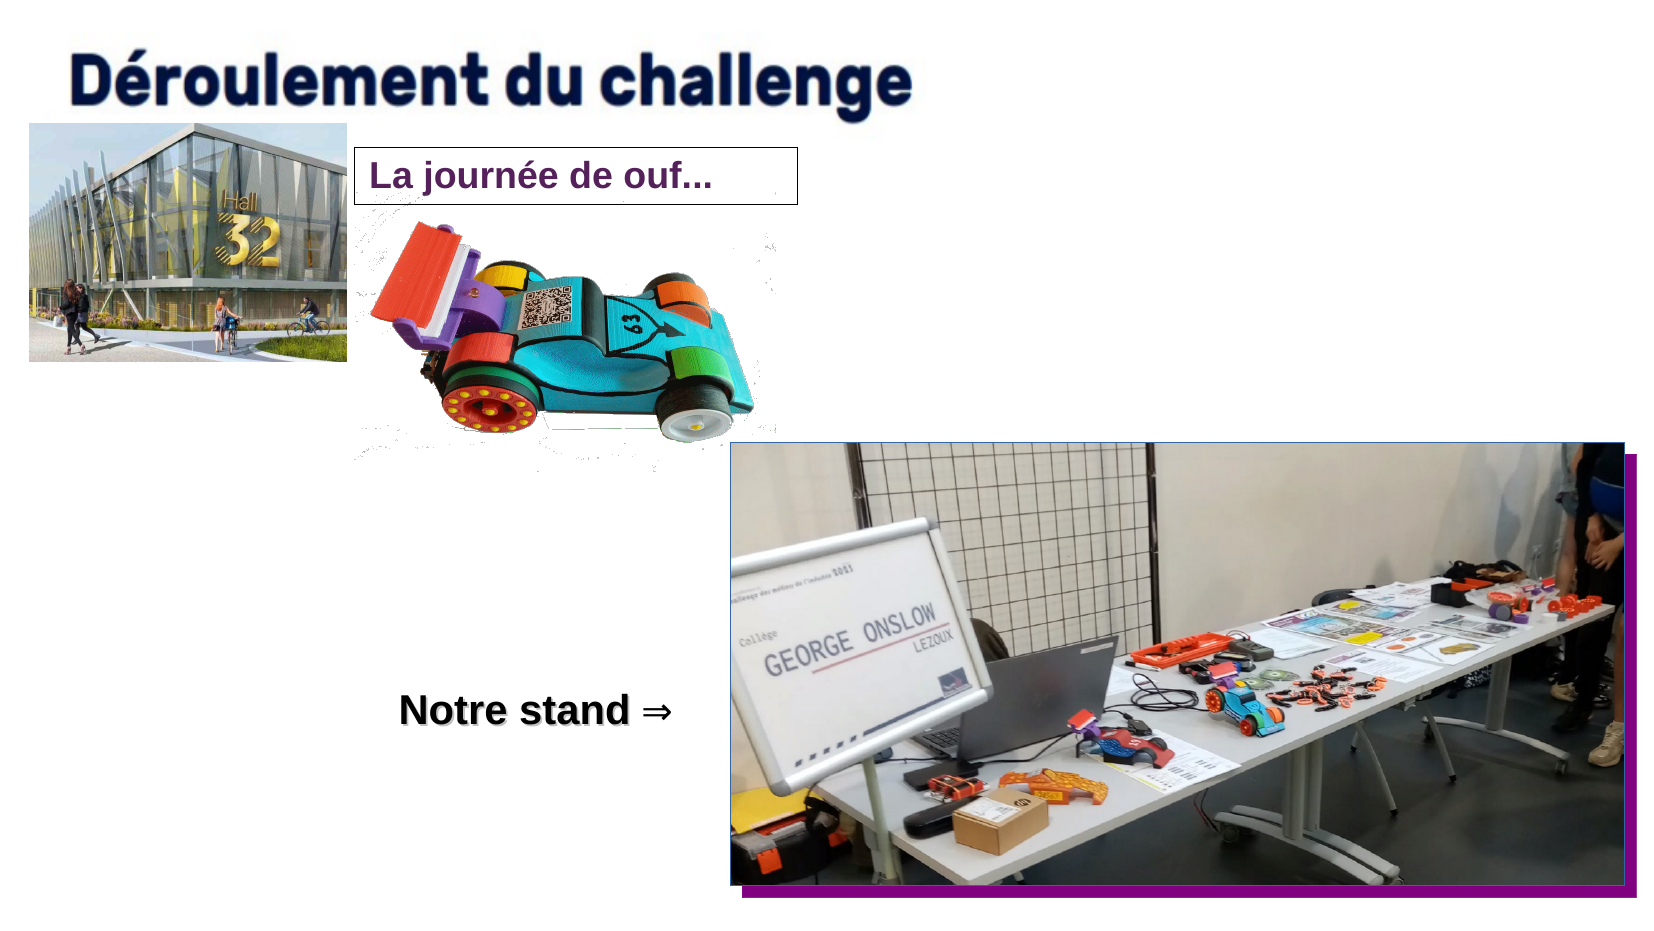

La journée de ouf...
Notre stand ⇒